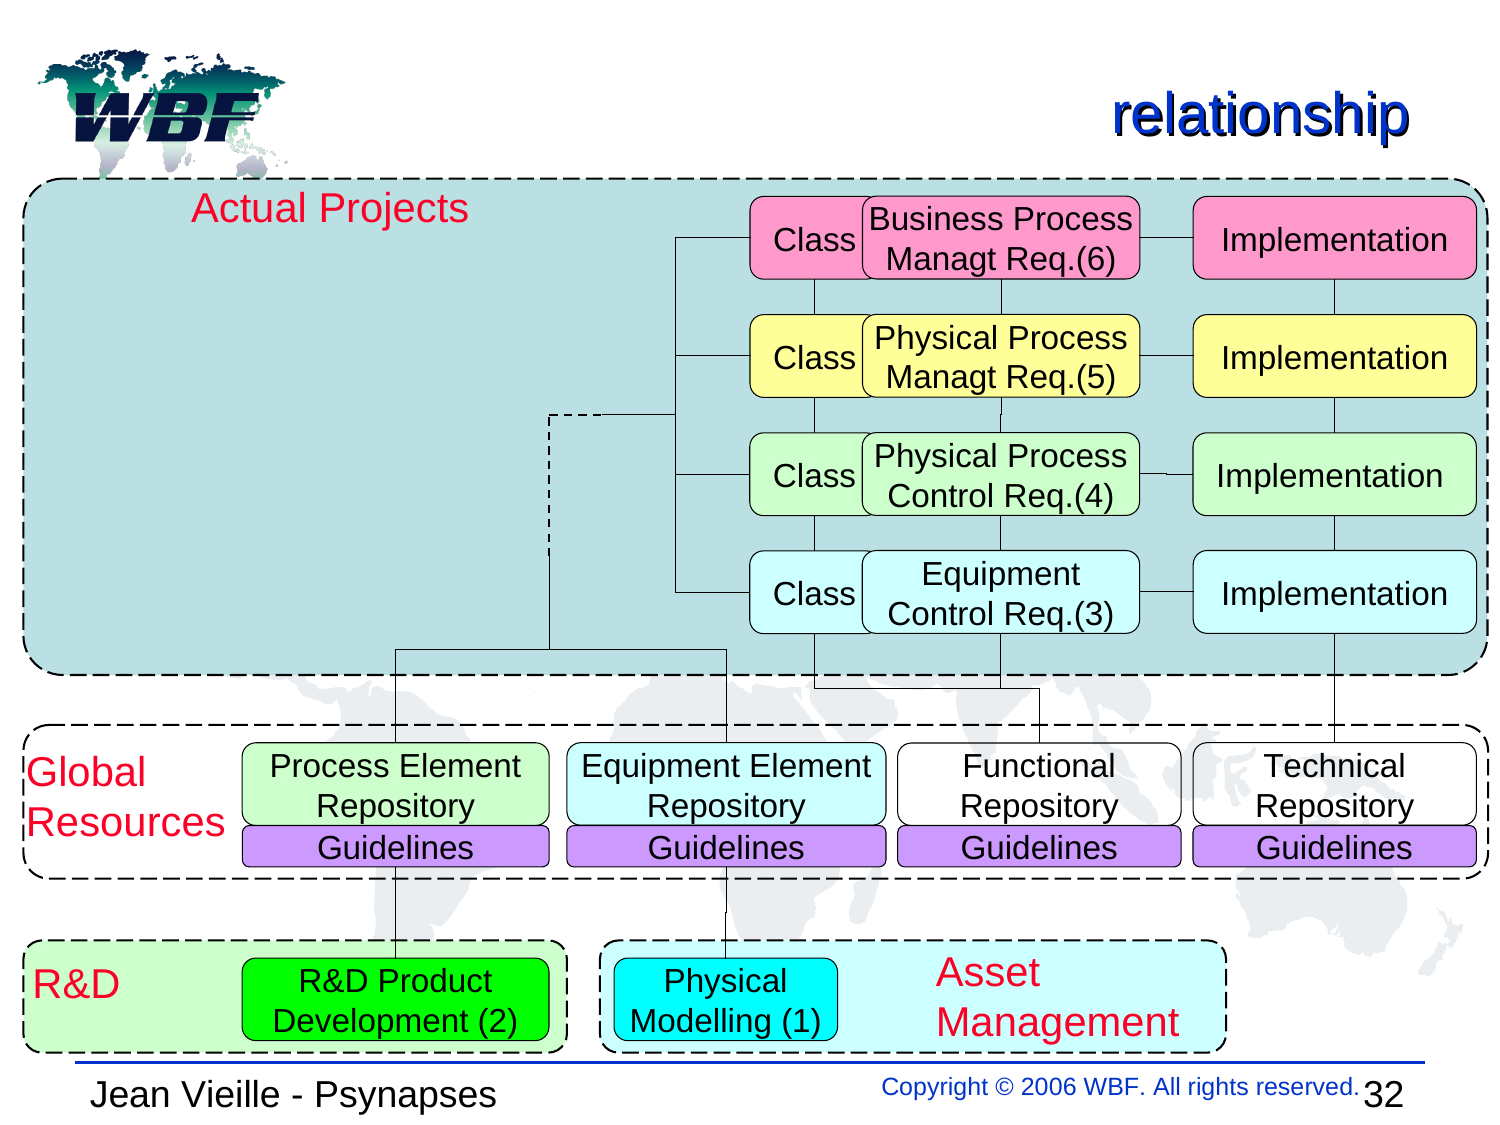

# relationship
Actual Projects
Business Process Managt Req.(6)
Class
Implementation
Physical Process Managt Req.(5)
Class
Implementation
Physical Process Control Req.(4)
Class
Implementation
Equipment
Control Req.(3)
Implementation
Class
Global
Resources
Process Element Repository
Equipment Element Repository
Technical Repository
Functional Repository
Guidelines
Guidelines
Guidelines
Guidelines
Asset
Management
R&D
R&D Product Development (2)
Physical
Modelling (1)
Jean Vieille - Psynapses
32